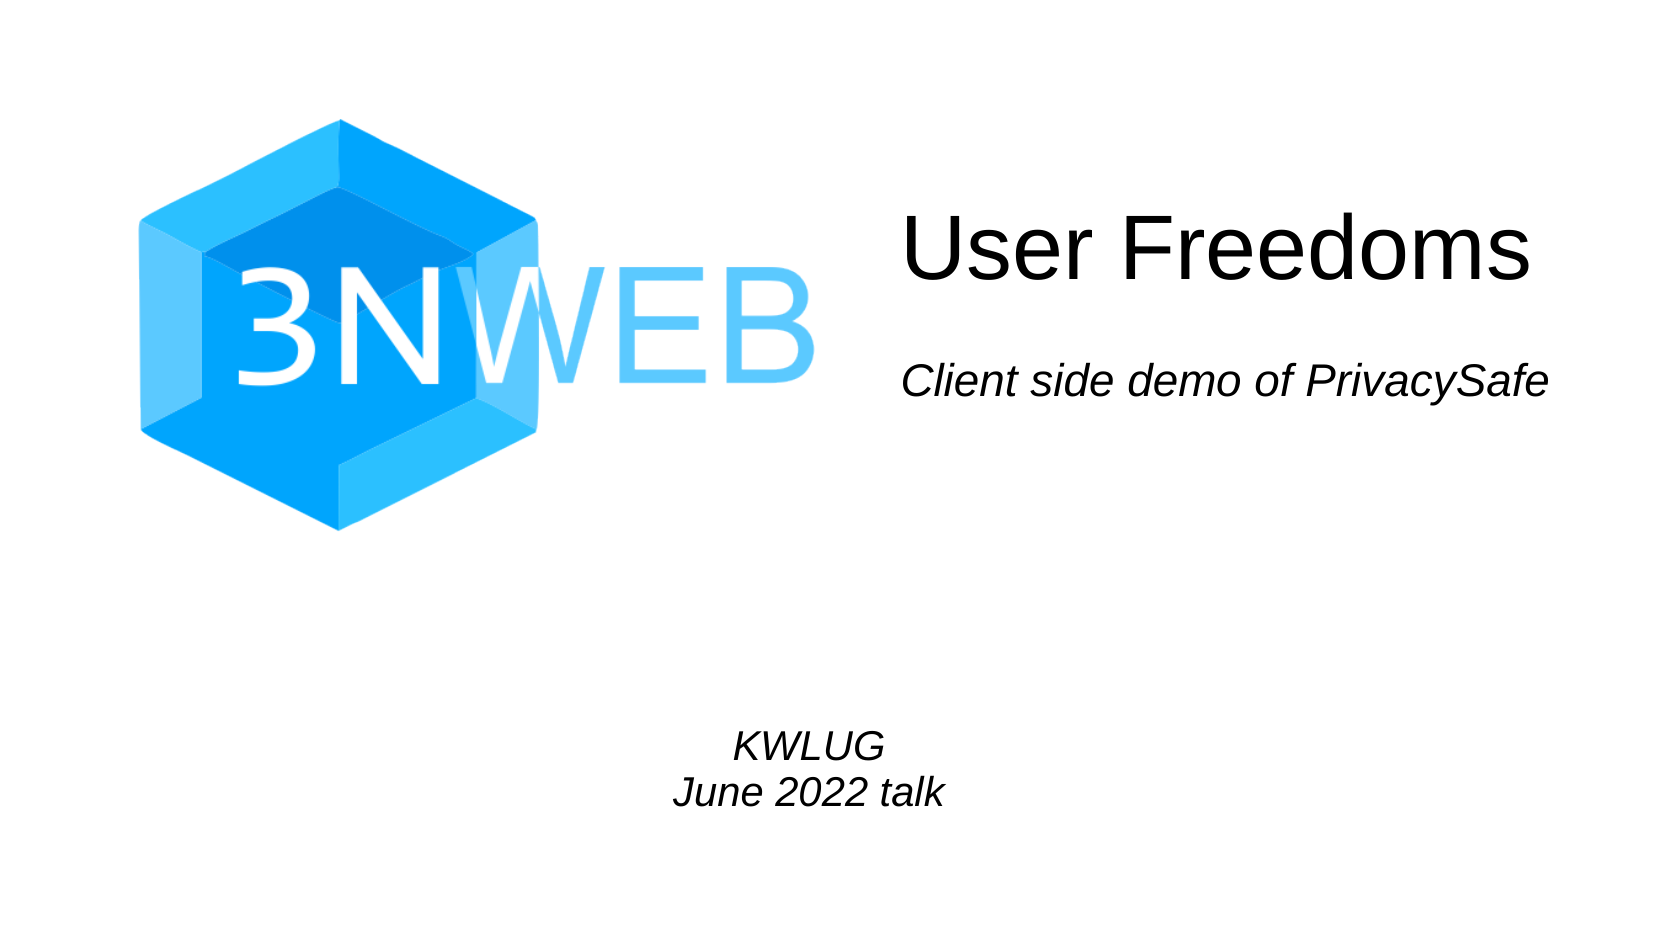

User Freedoms
Client side demo of PrivacySafe
KWLUG
June 2022 talk